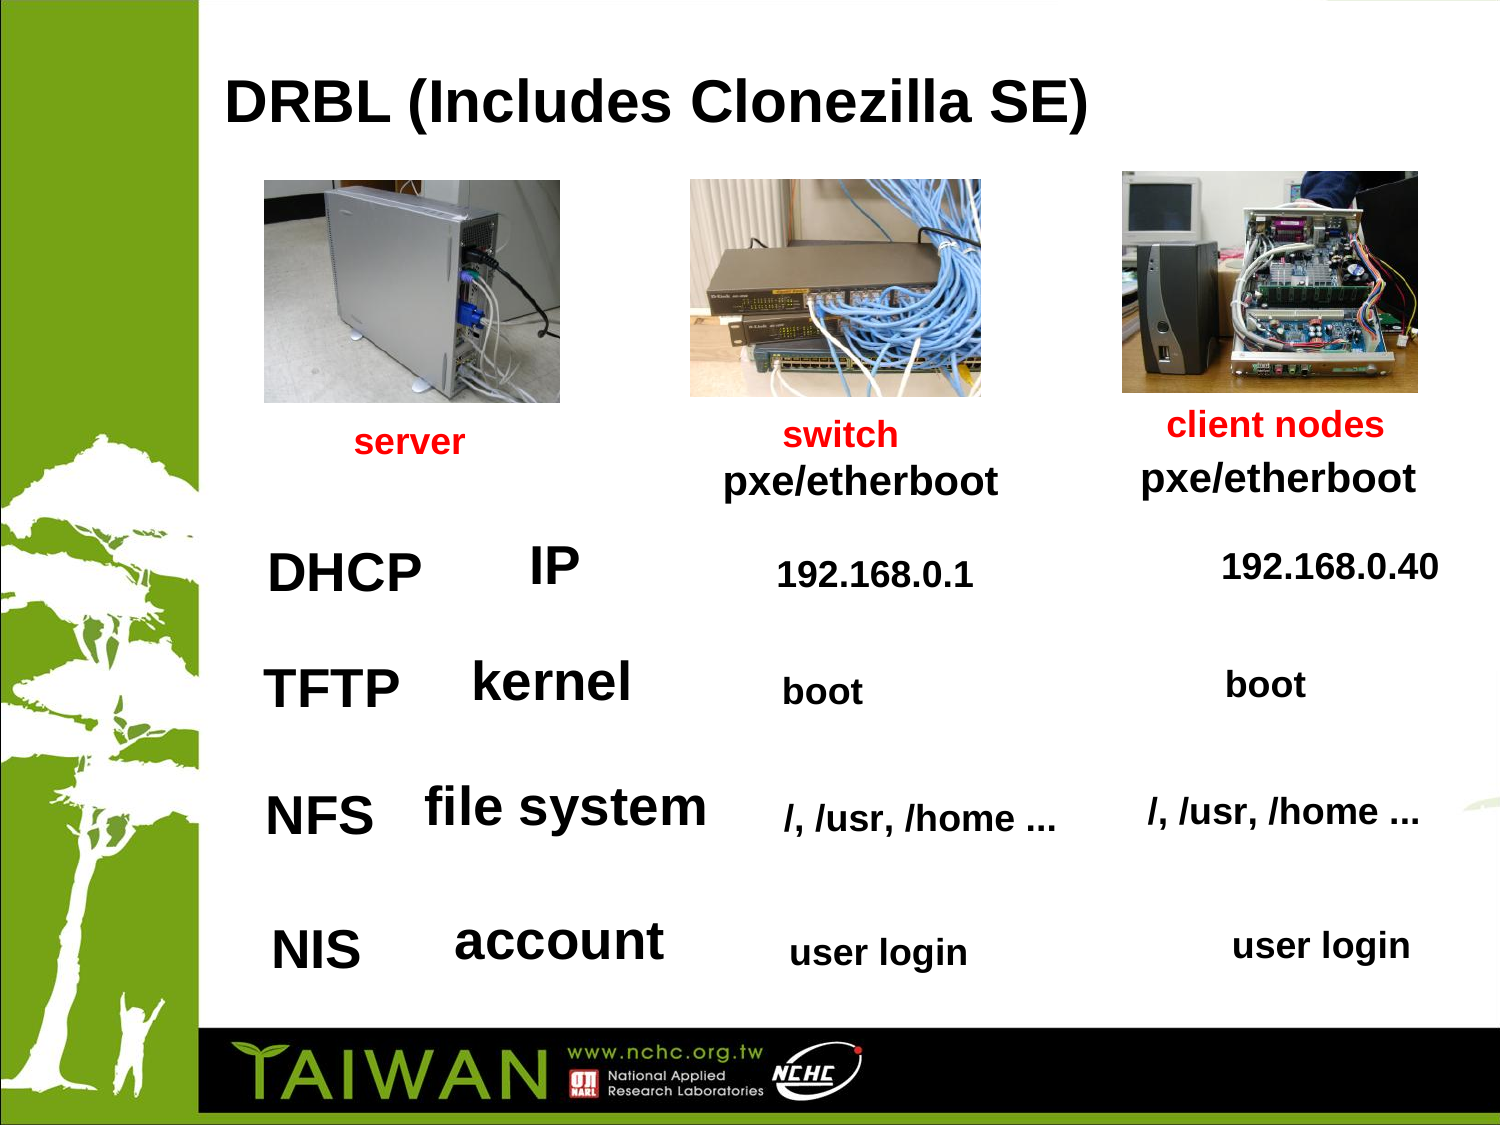

# DRBL (Includes Clonezilla SE)
client nodes
switch
server
pxe/etherboot
pxe/etherboot
DHCP
192.168.0.40
192.168.0.1
IP
TFTP
boot
boot
kernel
NFS
/, /usr, /home ...
/, /usr, /home ...
file system
NIS
user login
user login
account